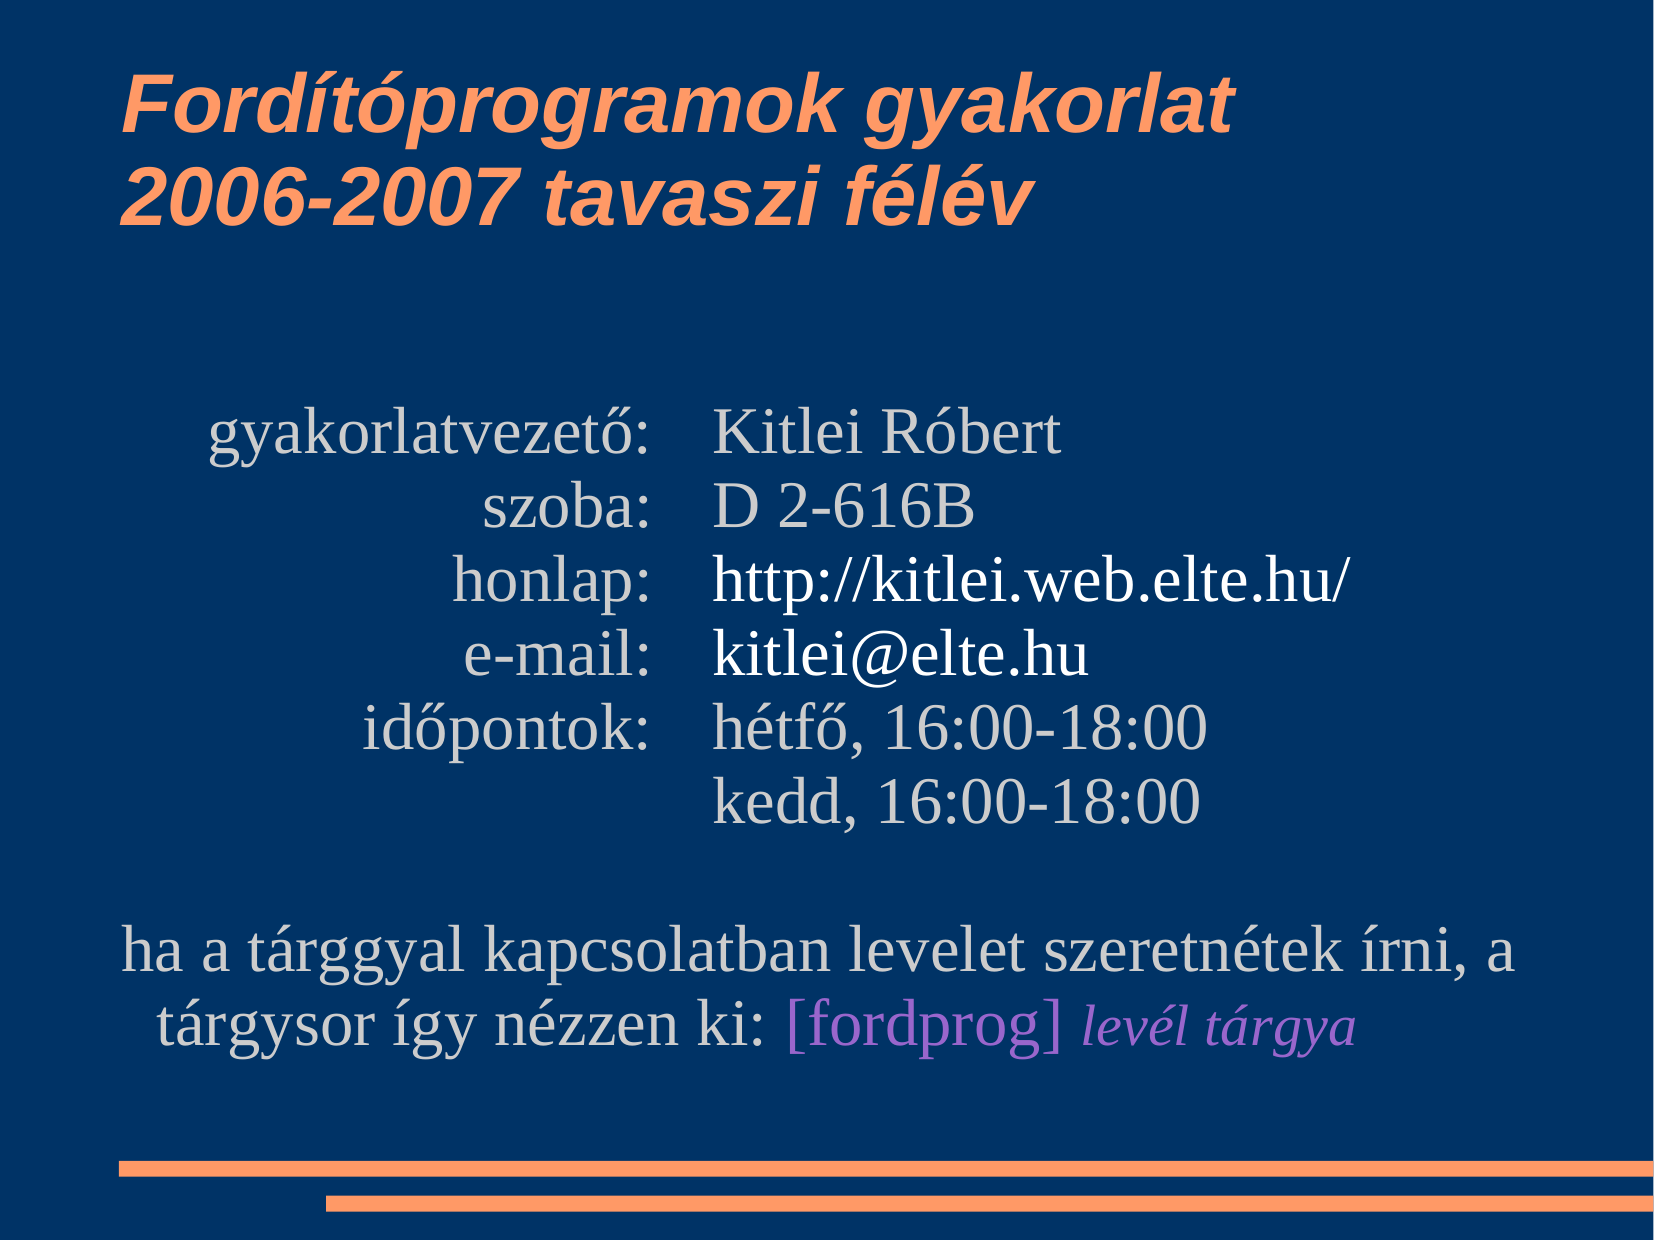

# Fordítóprogramok gyakorlat 2006-2007 tavaszi félév
	gyakorlatvezető:	Kitlei Róbert
	szoba:	D 2-616B
	 honlap:	http://kitlei.web.elte.hu/
	e-mail:	kitlei@elte.hu
	 időpontok:	hétfő, 16:00-18:00
		kedd, 16:00-18:00
ha a tárggyal kapcsolatban levelet szeretnétek írni, a tárgysor így nézzen ki: [fordprog] levél tárgya